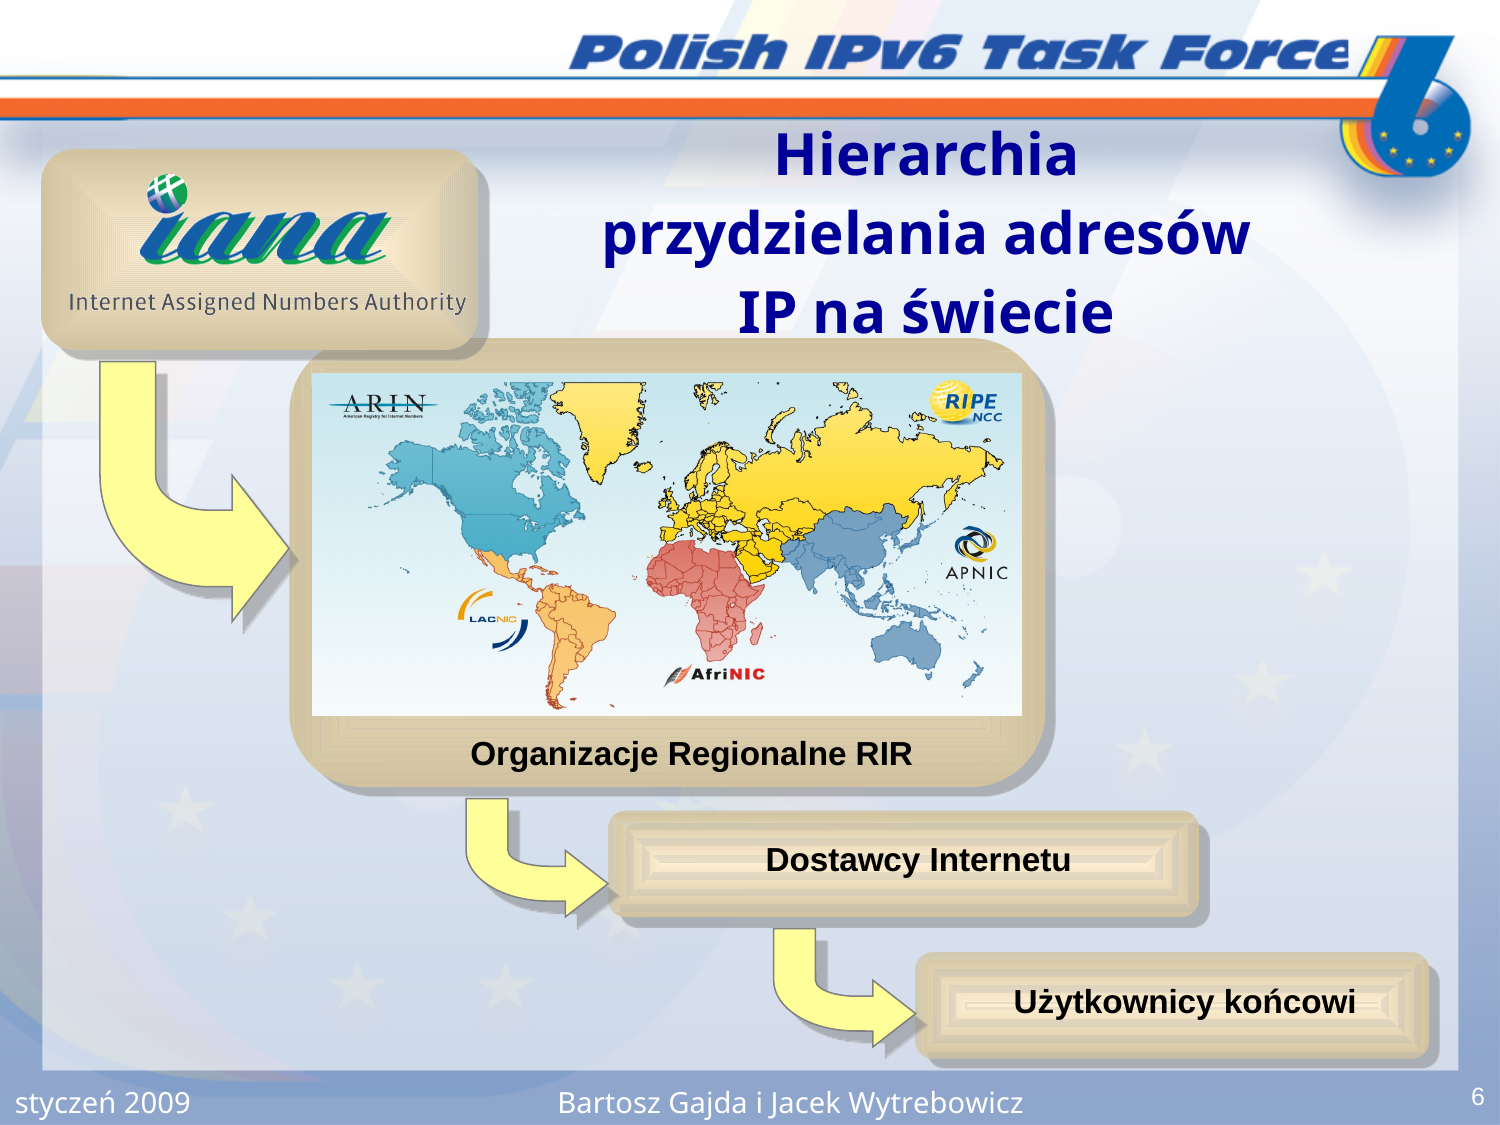

# Hierarchia przydzielania adresów IP na świecie
Organizacje Regionalne RIR
Dostawcy Internetu
Użytkownicy końcowi
styczeń 2009
Bartosz Gajda i Jacek Wytrebowicz
6